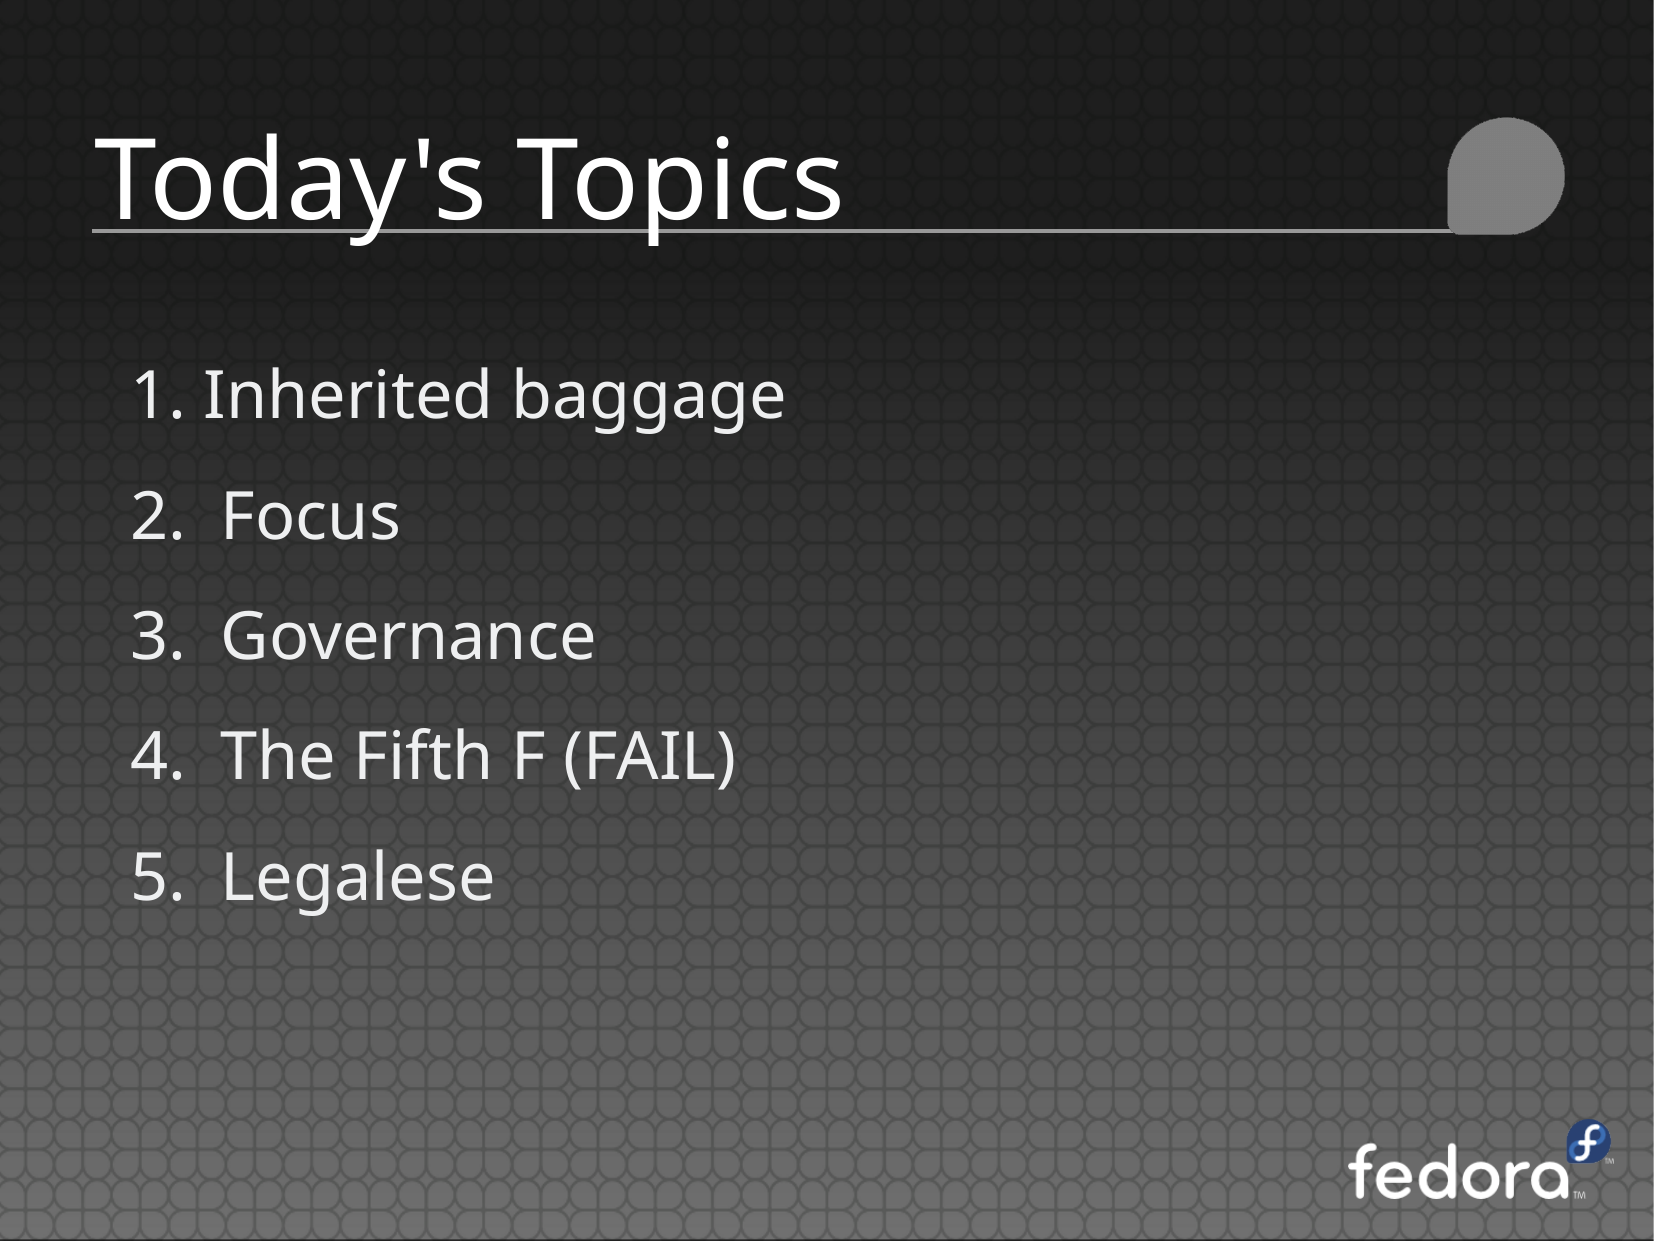

# Today's Topics
 Inherited baggage
 Focus
 Governance
 The Fifth F (FAIL)
 Legalese